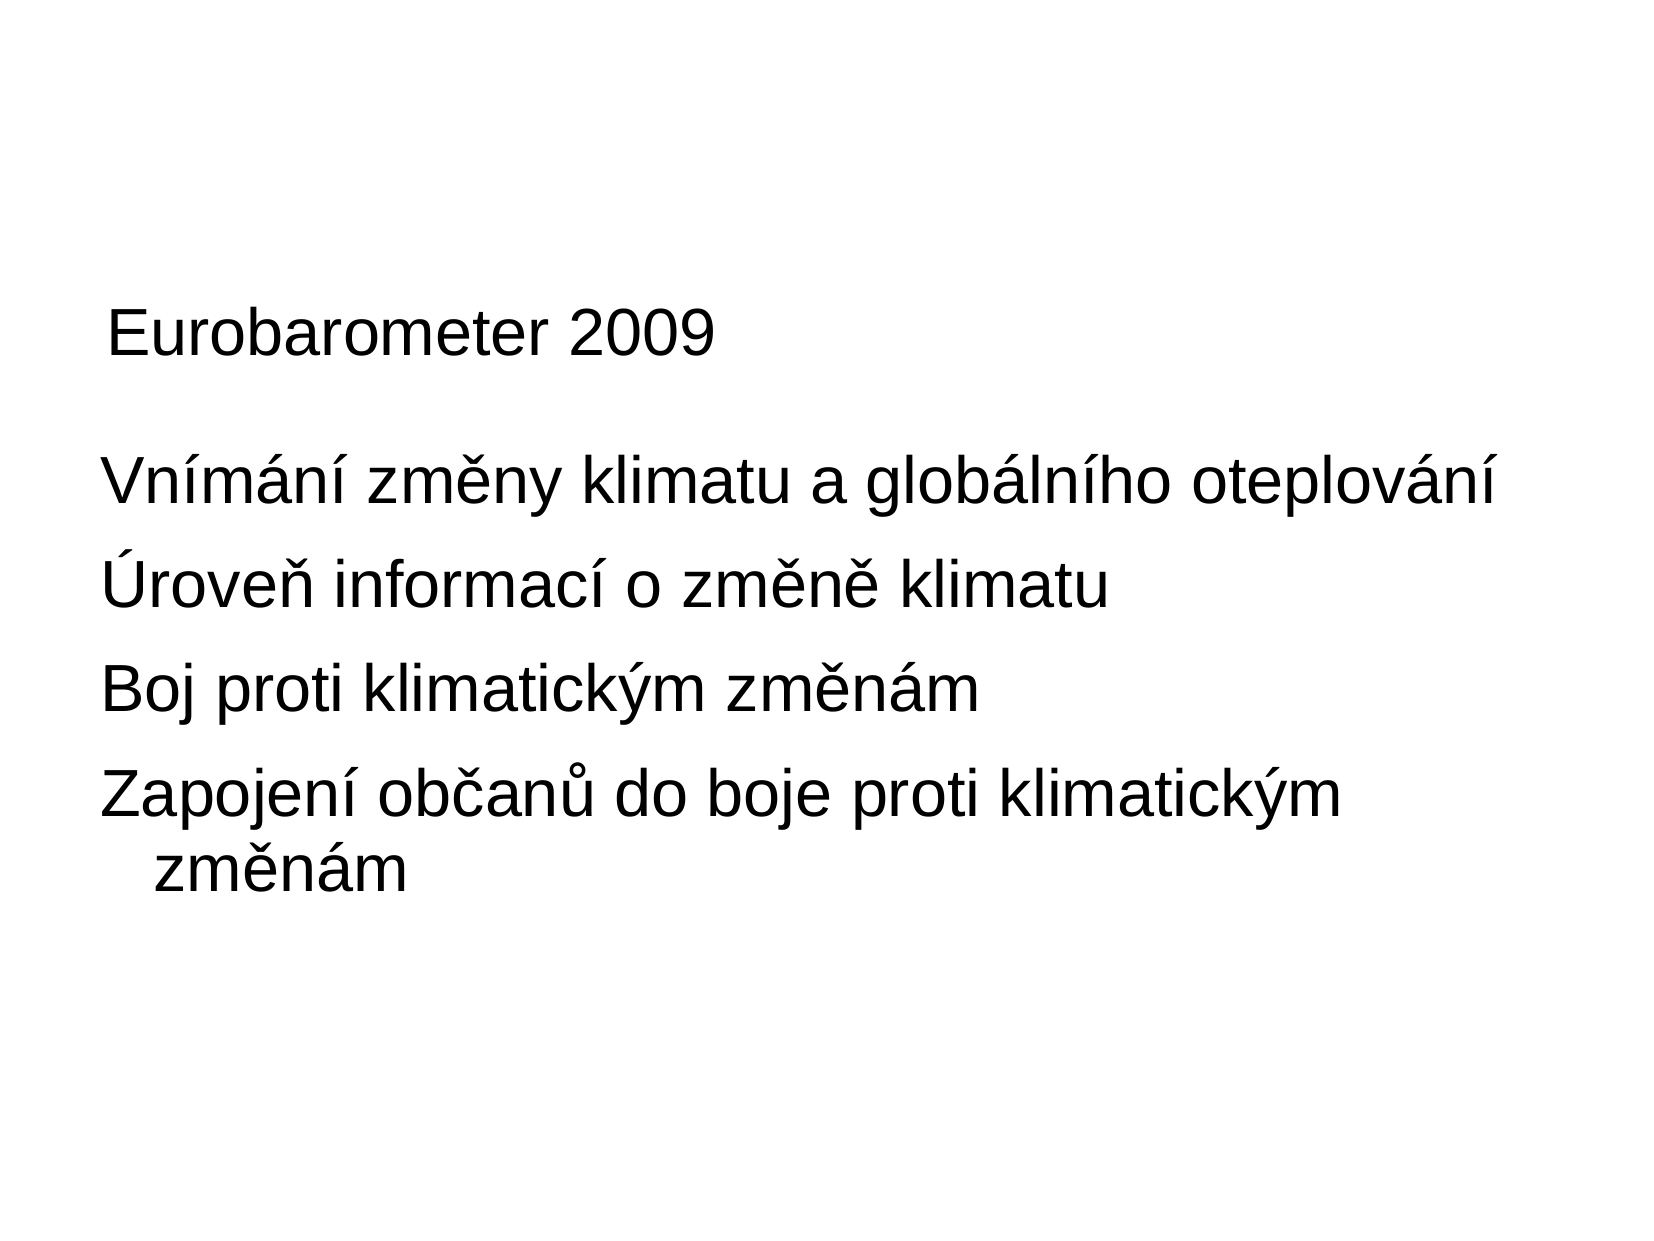

# Klimatická gramotnost
Eurobarometer 2009
Vnímání změny klimatu a globálního oteplování
Úroveň informací o změně klimatu
Boj proti klimatickým změnám
Zapojení občanů do boje proti klimatickým změnám